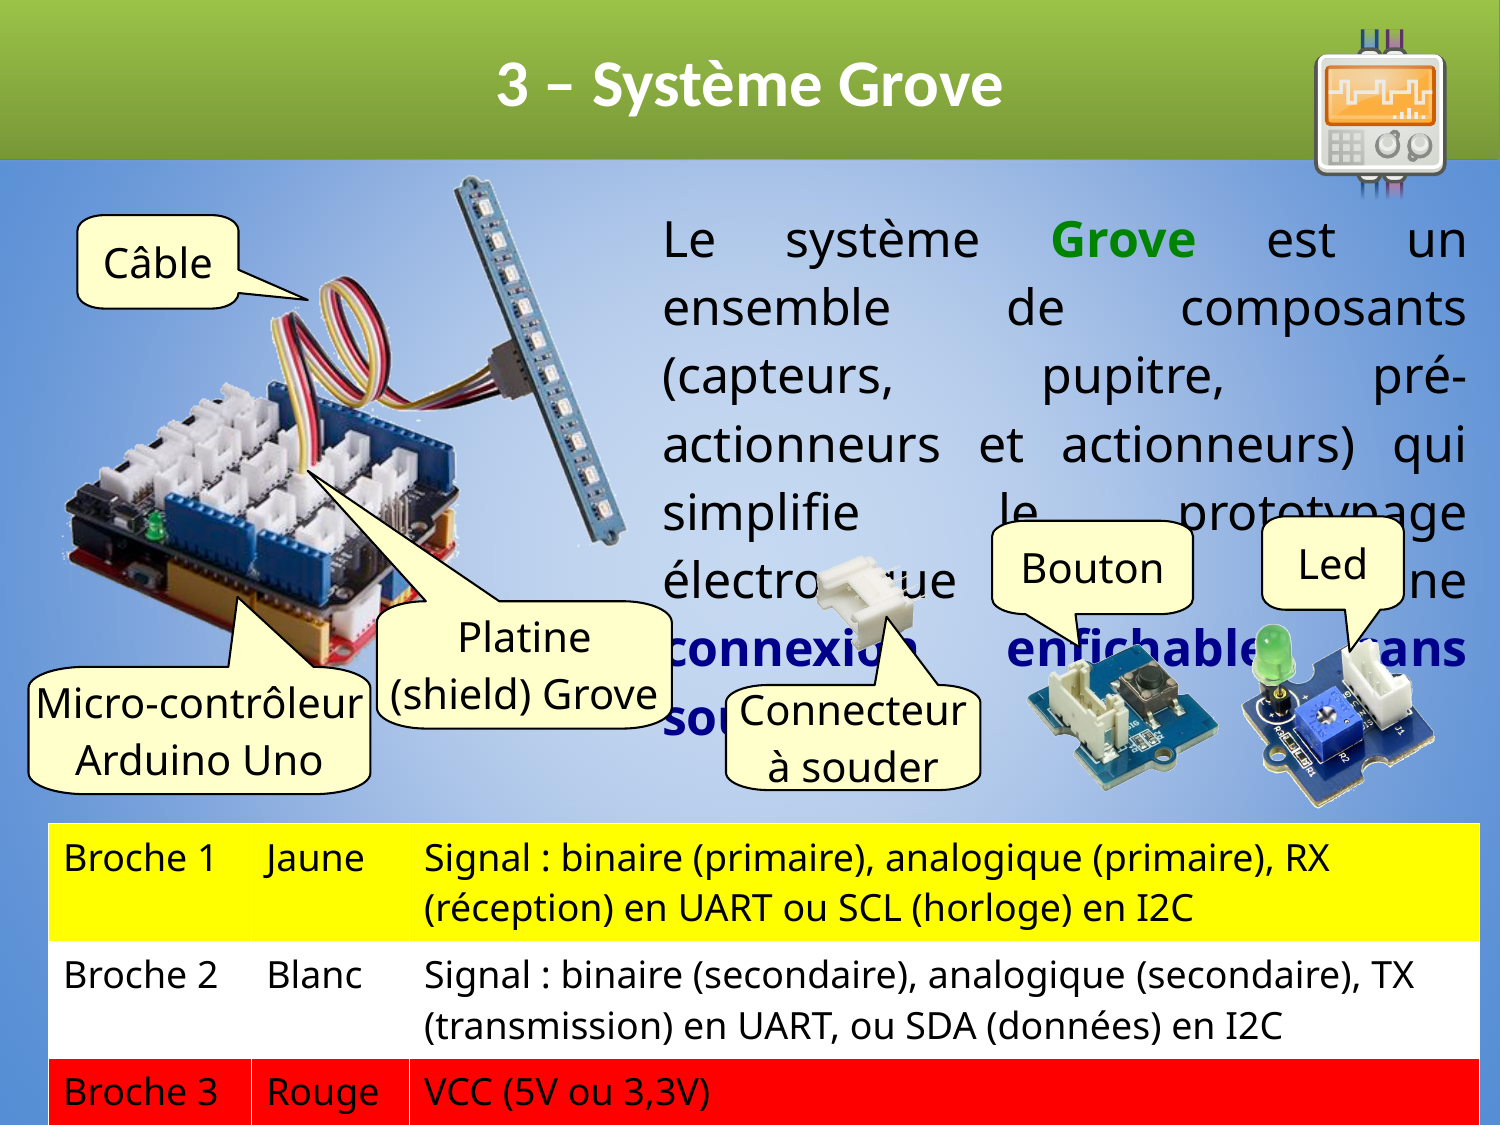

3 – Système Grove
Le système Grove est un ensemble de composants (capteurs, pupitre, pré-actionneurs et actionneurs) qui simplifie le prototypage électronique grâce à une connexion enfichable sans soudure.
Câble
Led
Bouton
Platine
(shield) Grove
Micro-contrôleur
Arduino Uno
Connecteur
à souder
| Broche 1 | Jaune | Signal : binaire (primaire), analogique (primaire), RX (réception) en UART ou SCL (horloge) en I2C |
| --- | --- | --- |
| Broche 2 | Blanc | Signal : binaire (secondaire), analogique (secondaire), TX (transmission) en UART, ou SDA (données) en I2C |
| Broche 3 | Rouge | VCC (5V ou 3,3V) |
| Broche 4 | Noir | GND (0V) |